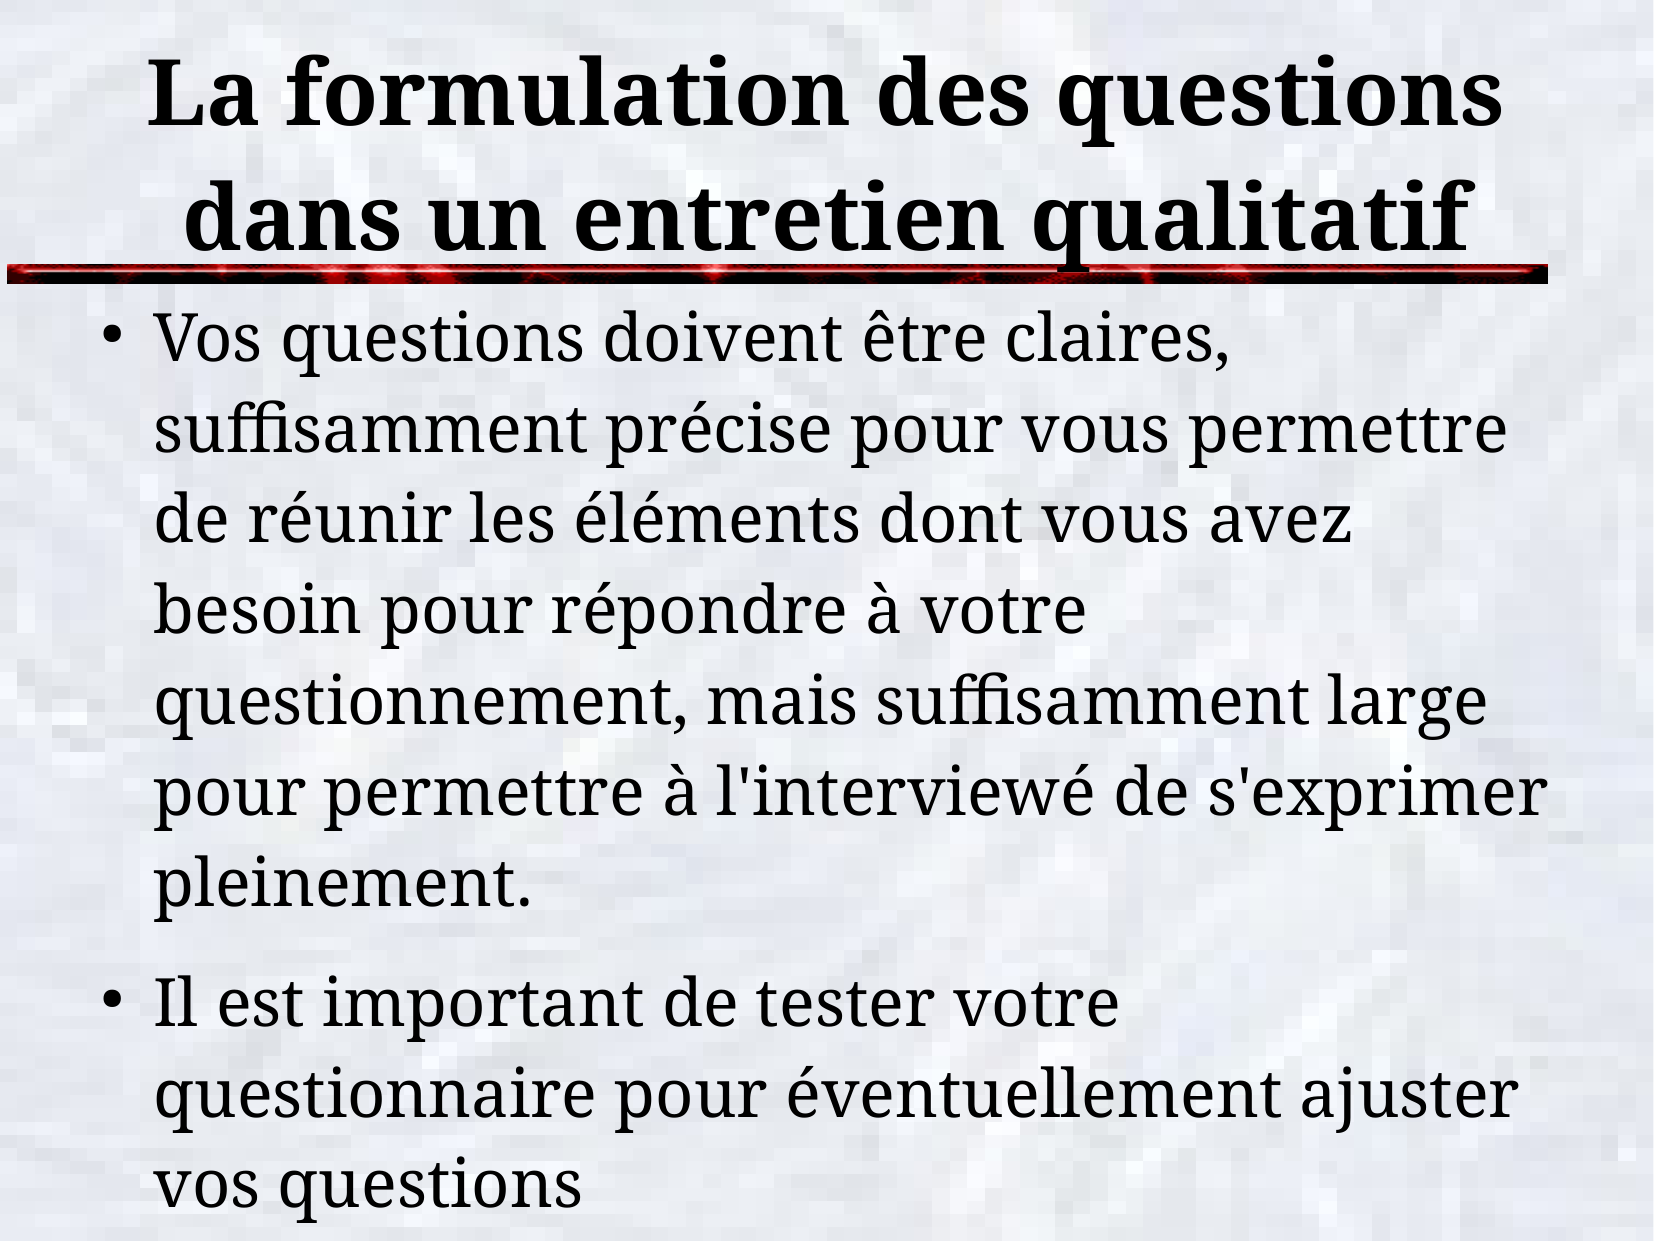

# La formulation des questions dans un entretien qualitatif
Vos questions doivent être claires, suffisamment précise pour vous permettre de réunir les éléments dont vous avez besoin pour répondre à votre questionnement, mais suffisamment large pour permettre à l'interviewé de s'exprimer pleinement.
Il est important de tester votre questionnaire pour éventuellement ajuster vos questions